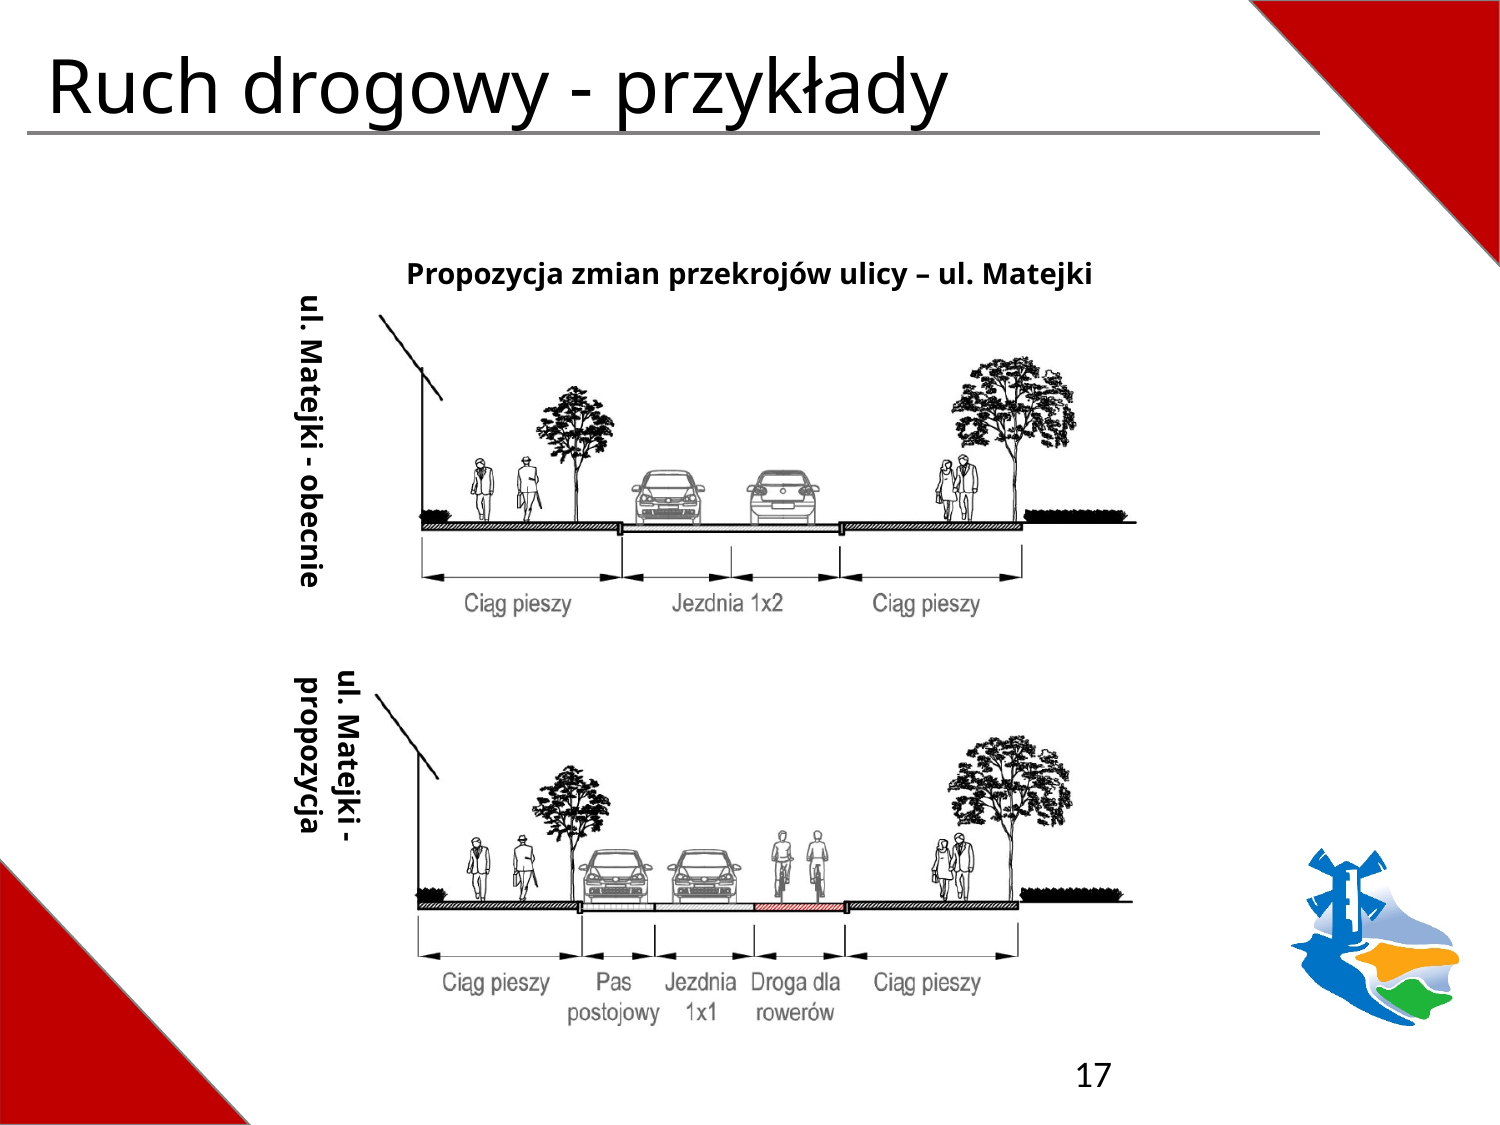

Ruch drogowy - przykłady
Propozycja zmian przekrojów ulicy – ul. Matejki
ul. Matejki - obecnie
ul. Matejki - propozycja